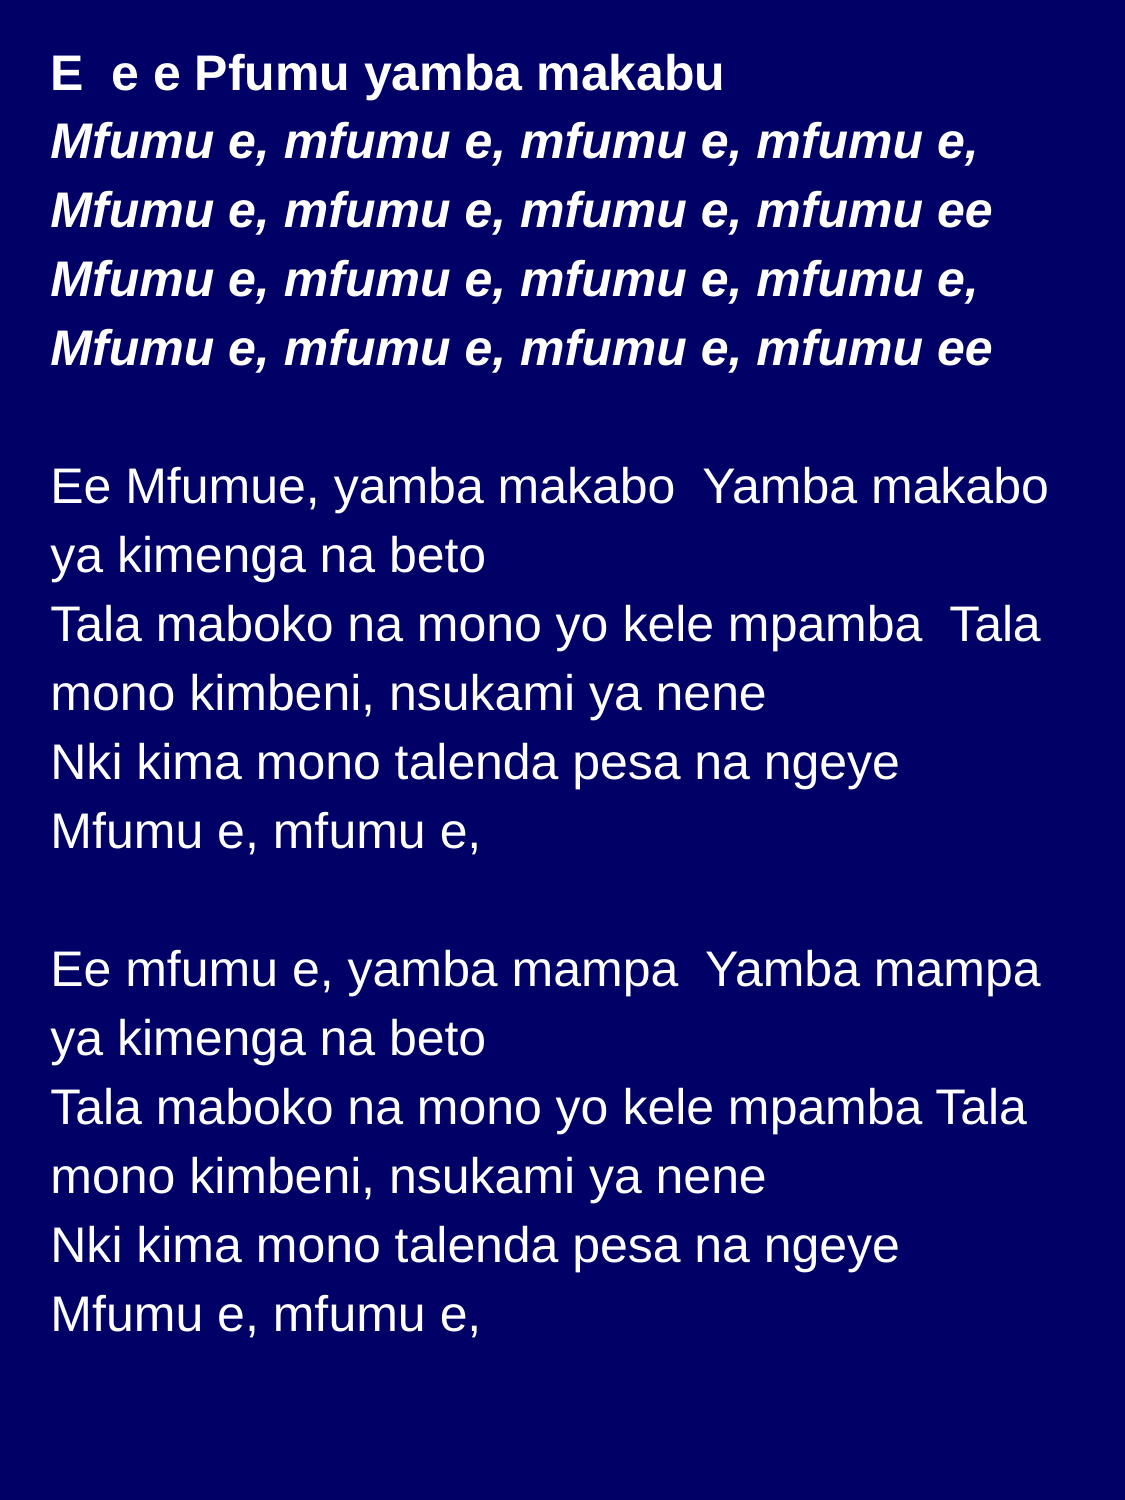

E e e Pfumu yamba makabu
Mfumu e, mfumu e, mfumu e, mfumu e, Mfumu e, mfumu e, mfumu e, mfumu ee Mfumu e, mfumu e, mfumu e, mfumu e, Mfumu e, mfumu e, mfumu e, mfumu ee
Ee Mfumue, yamba makabo Yamba makabo ya kimenga na beto
Tala maboko na mono yo kele mpamba Tala mono kimbeni, nsukami ya nene
Nki kima mono talenda pesa na ngeye Mfumu e, mfumu e,
Ee mfumu e, yamba mampa Yamba mampa ya kimenga na beto
Tala maboko na mono yo kele mpamba Tala mono kimbeni, nsukami ya nene
Nki kima mono talenda pesa na ngeye Mfumu e, mfumu e,